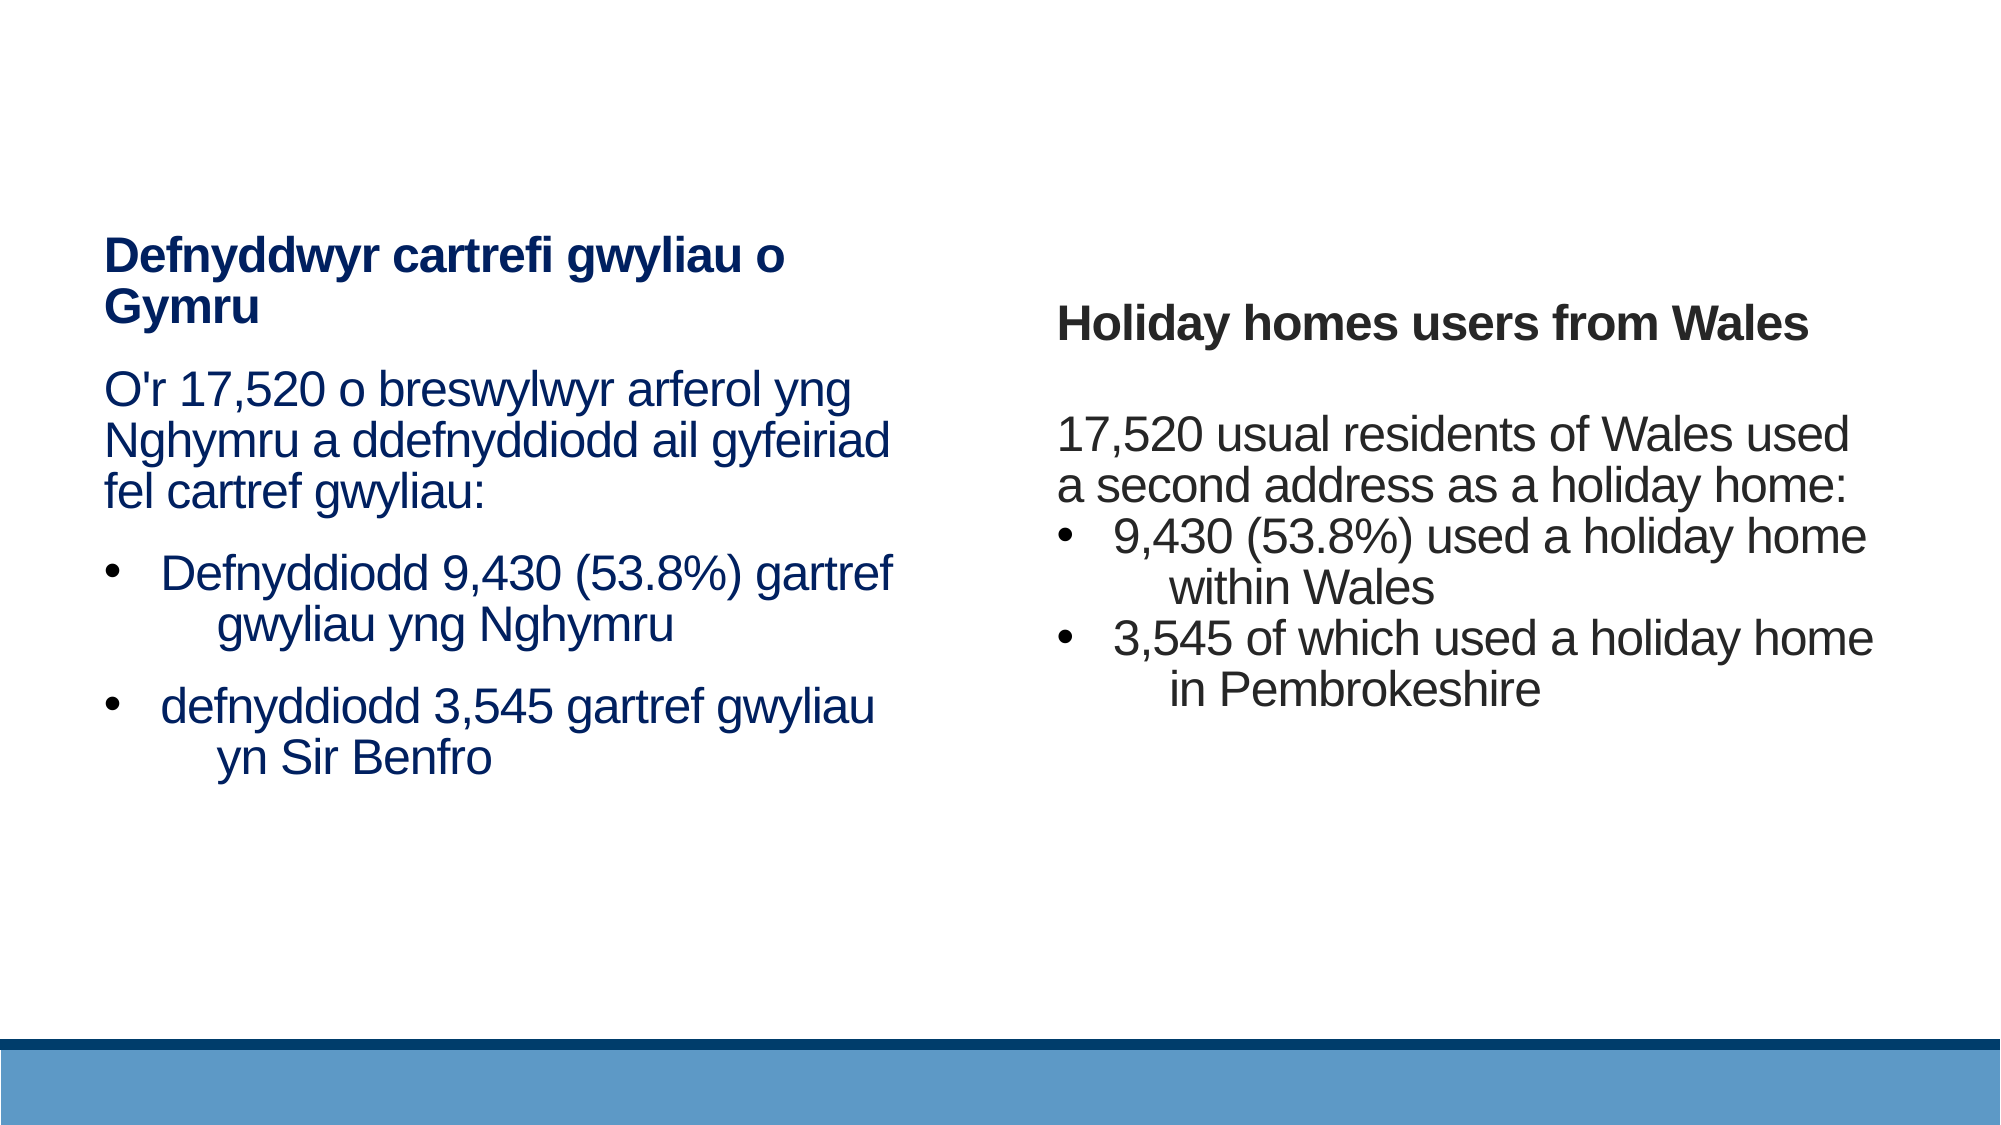

Defnyddwyr cartrefi gwyliau o Gymru
O'r 17,520 o breswylwyr arferol yng Nghymru a ddefnyddiodd ail gyfeiriad fel cartref gwyliau:
Defnyddiodd 9,430 (53.8%) gartref gwyliau yng Nghymru
defnyddiodd 3,545 gartref gwyliau yn Sir Benfro
Holiday homes users from Wales
17,520 usual residents of Wales used a second address as a holiday home:
9,430 (53.8%) used a holiday home within Wales
3,545 of which used a holiday home in Pembrokeshire